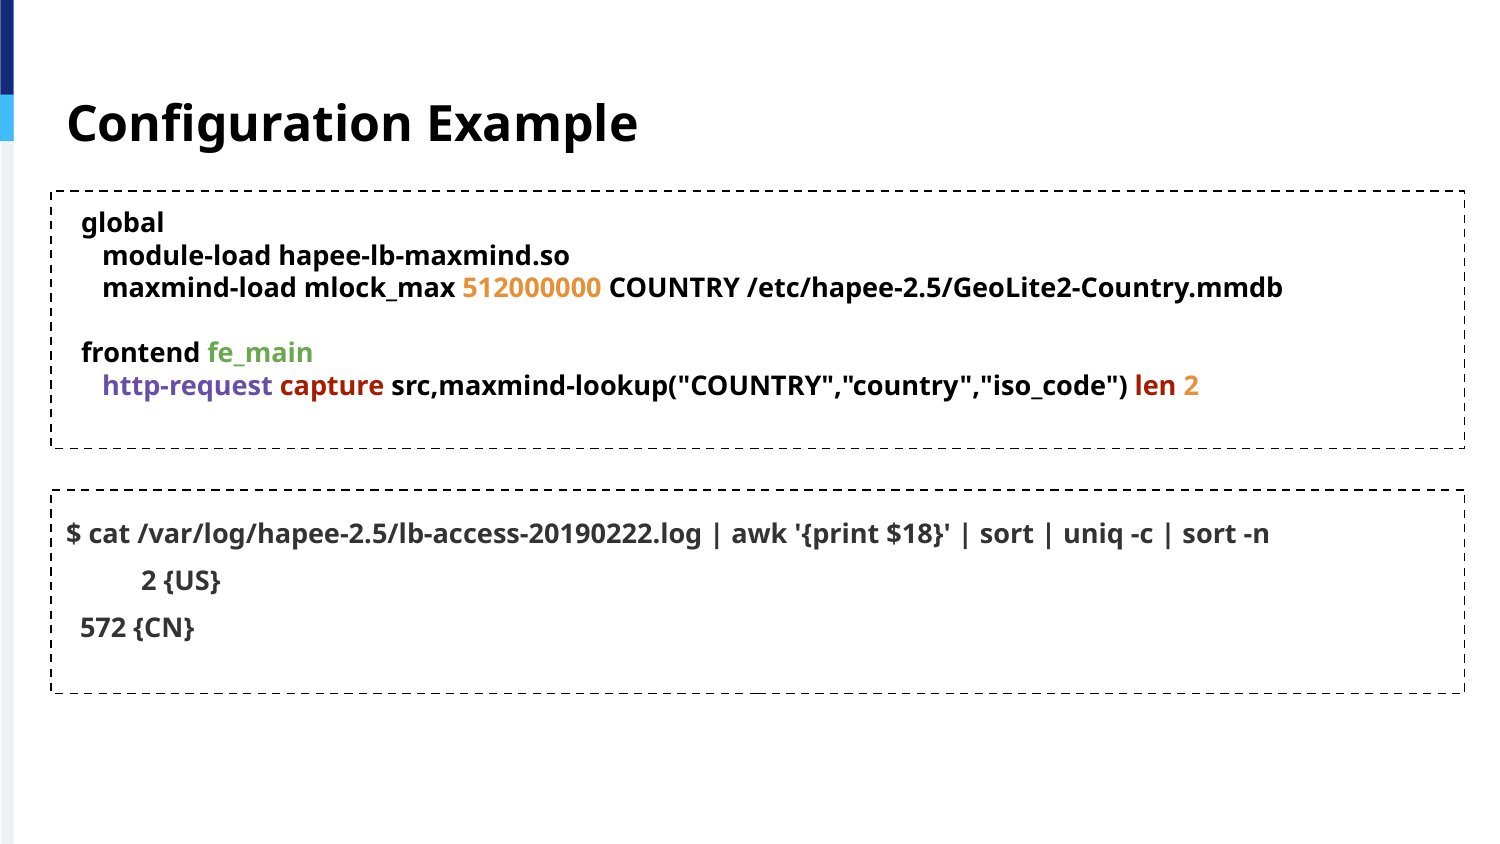

# Configuration Example
global
 module-load hapee-lb-maxmind.so
 maxmind-load mlock_max 512000000 COUNTRY /etc/hapee-2.5/GeoLite2-Country.mmdb
frontend fe_main
 http-request capture src,maxmind-lookup("COUNTRY","country","iso_code") len 2
$ cat /var/log/hapee-2.5/lb-access-20190222.log | awk '{print $18}' | sort | uniq -c | sort -n
 	2 {US}
 572 {CN}